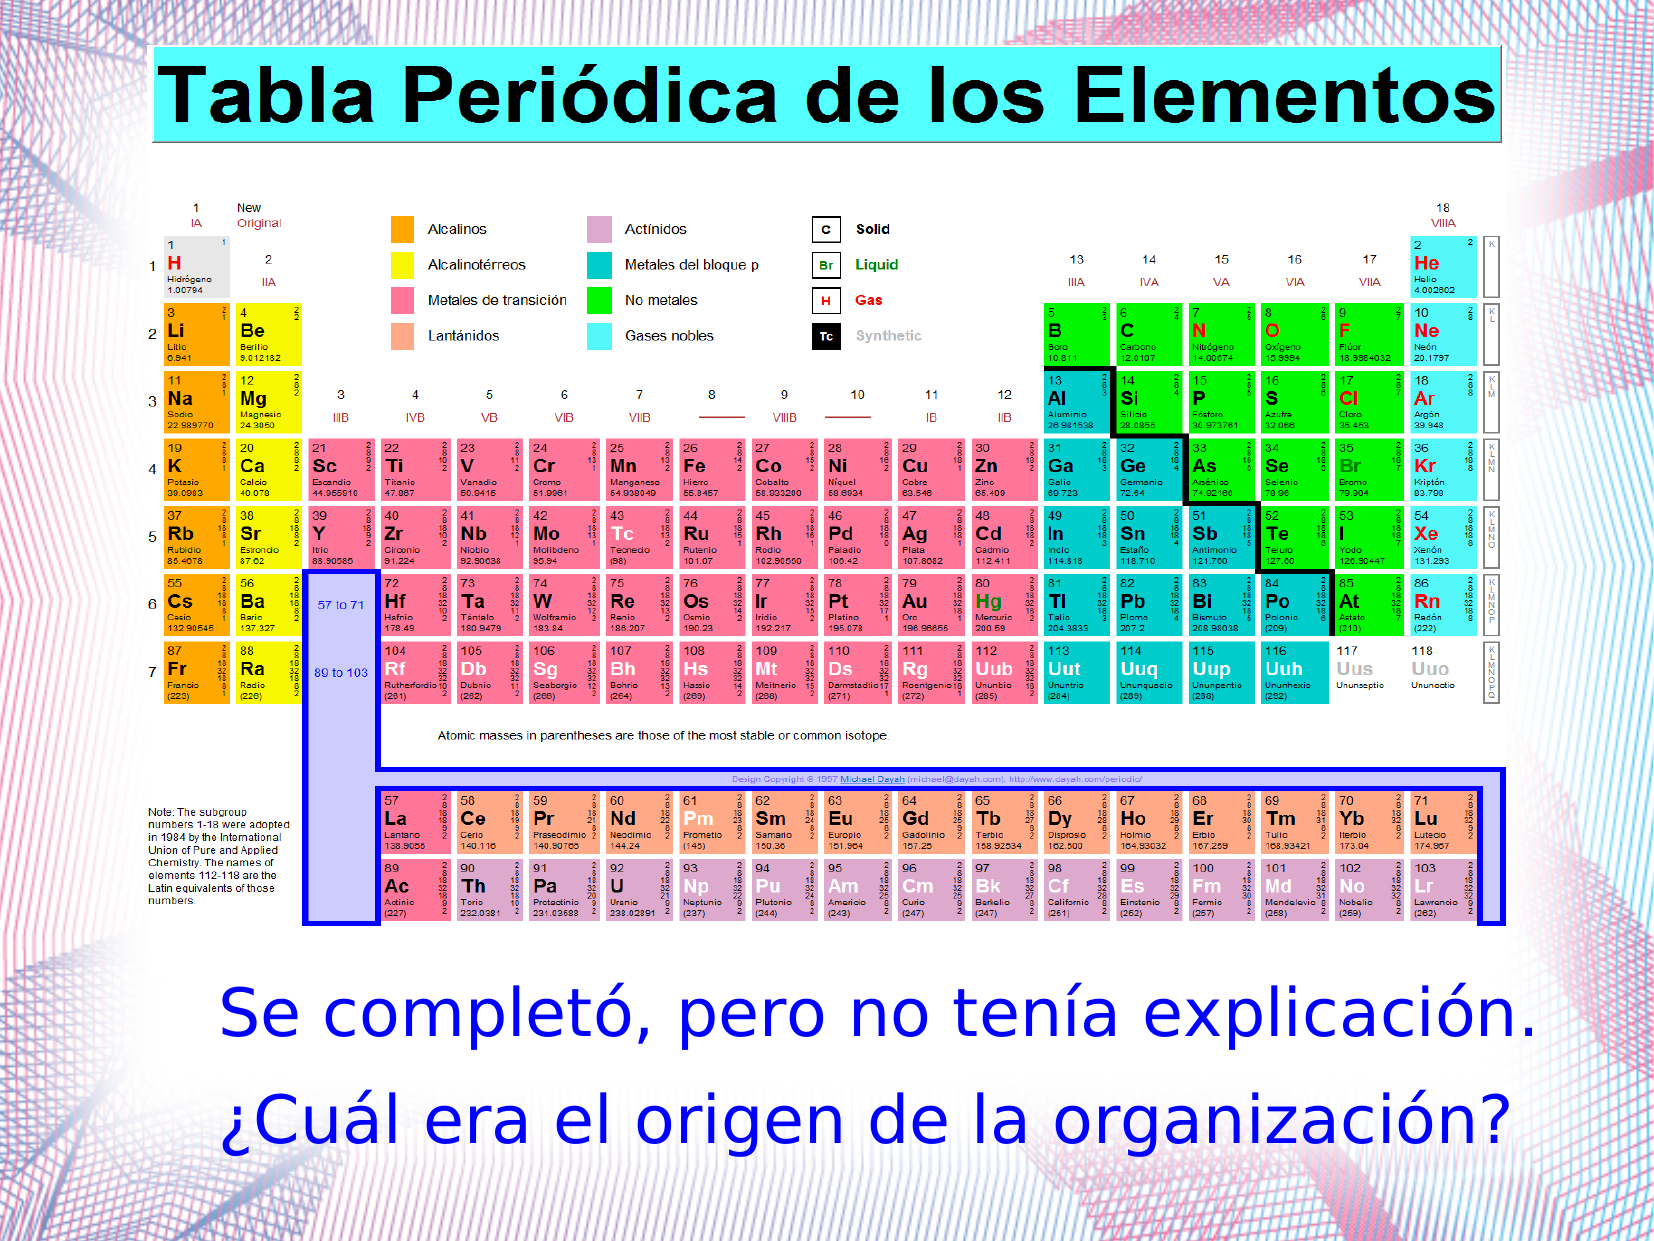

# Sistema periódico
Se completó, pero no tenía explicación.
¿Cuál era el origen de la organización?